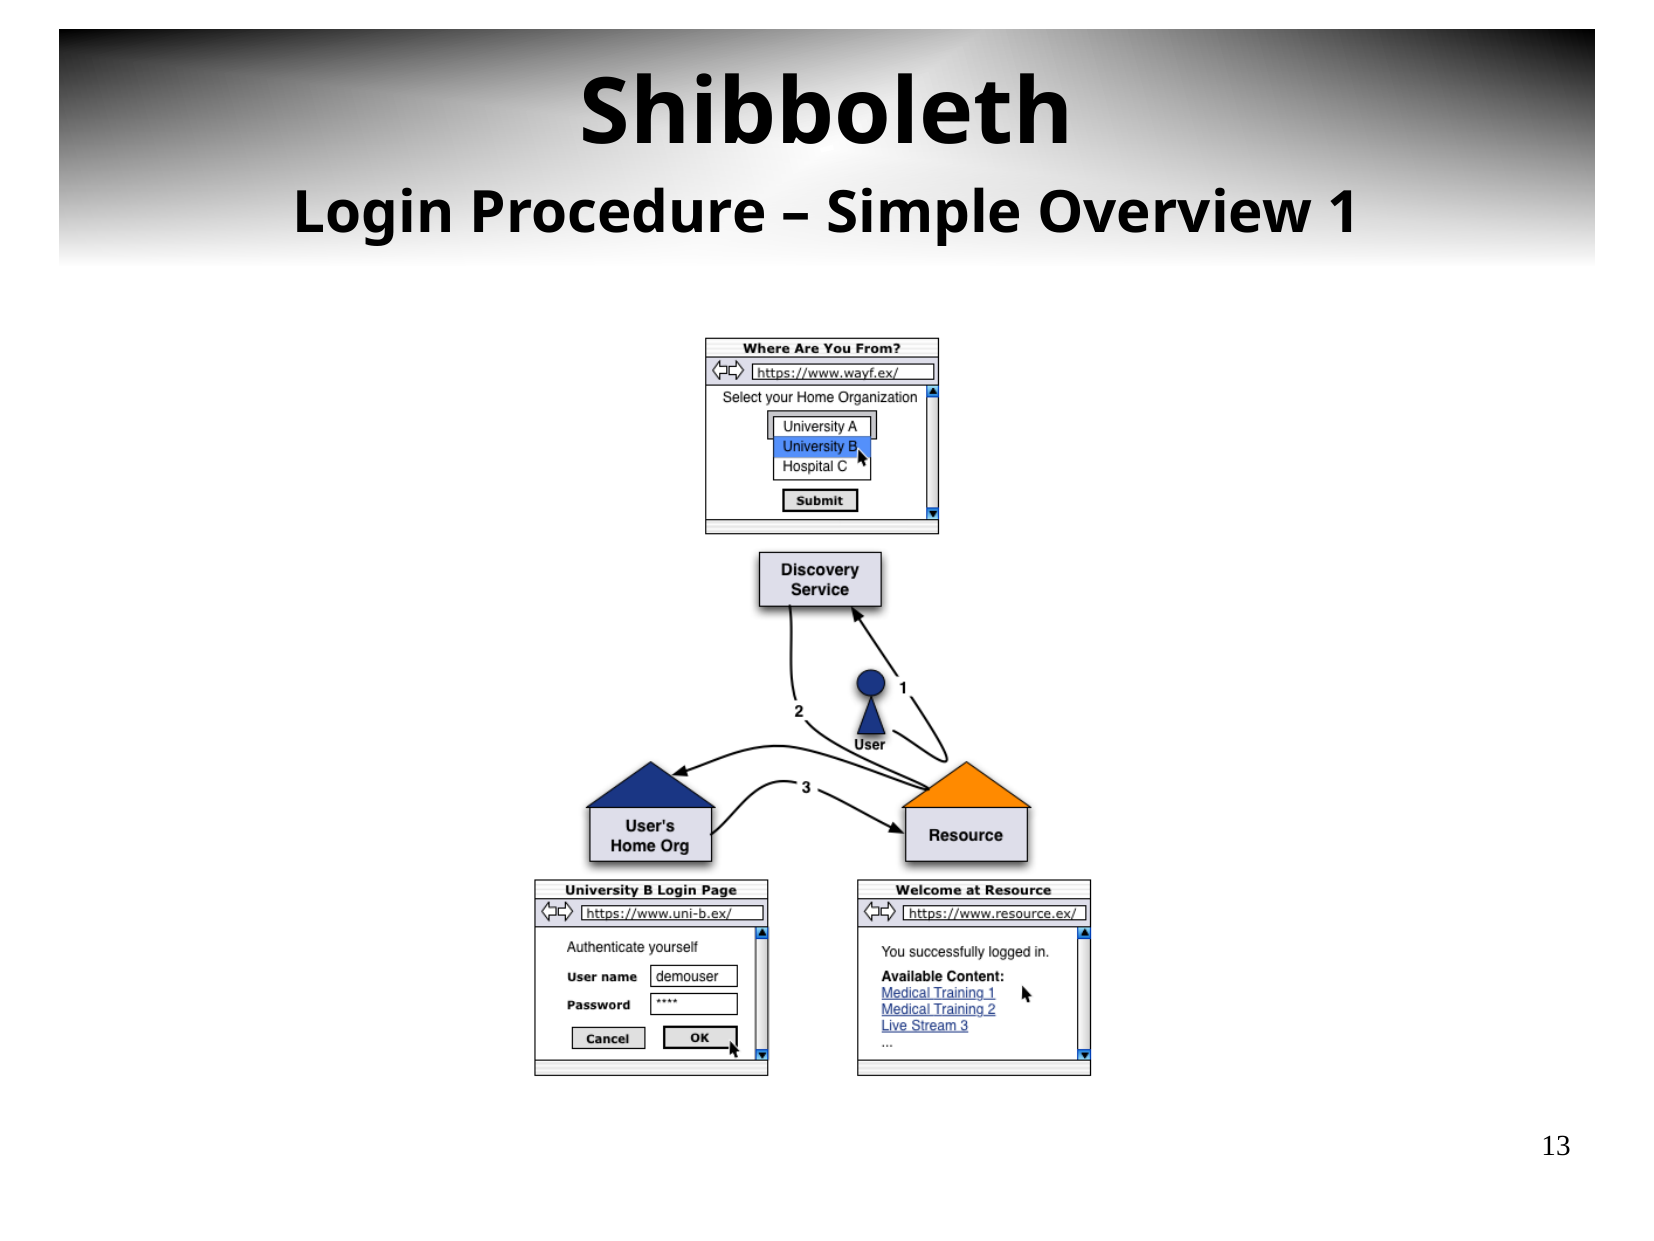

Shibboleth
Login Procedure – Simple Overview 1
13